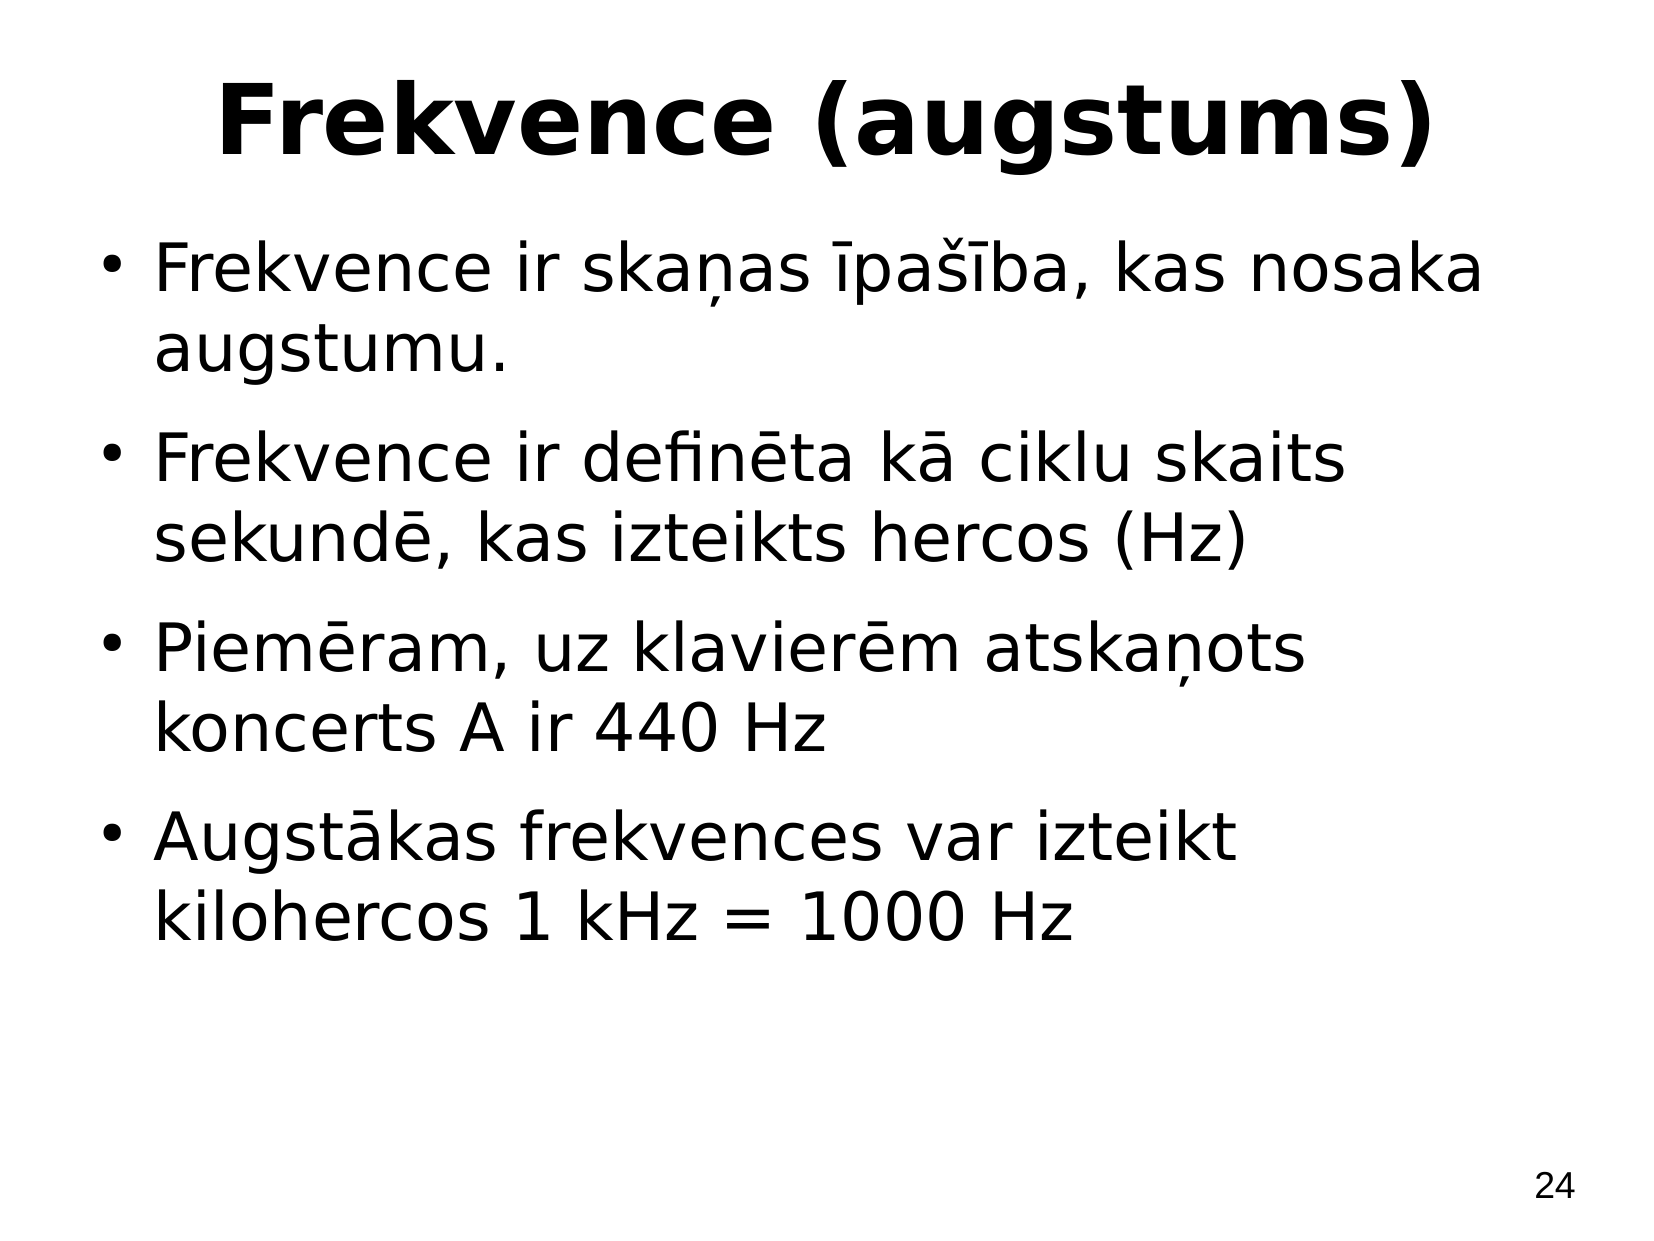

# Frekvence (augstums)
Frekvence ir skaņas īpašība, kas nosaka augstumu.
Frekvence ir definēta kā ciklu skaits sekundē, kas izteikts hercos (Hz)
Piemēram, uz klavierēm atskaņots koncerts A ir 440 Hz
Augstākas frekvences var izteikt kilohercos 1 kHz = 1000 Hz